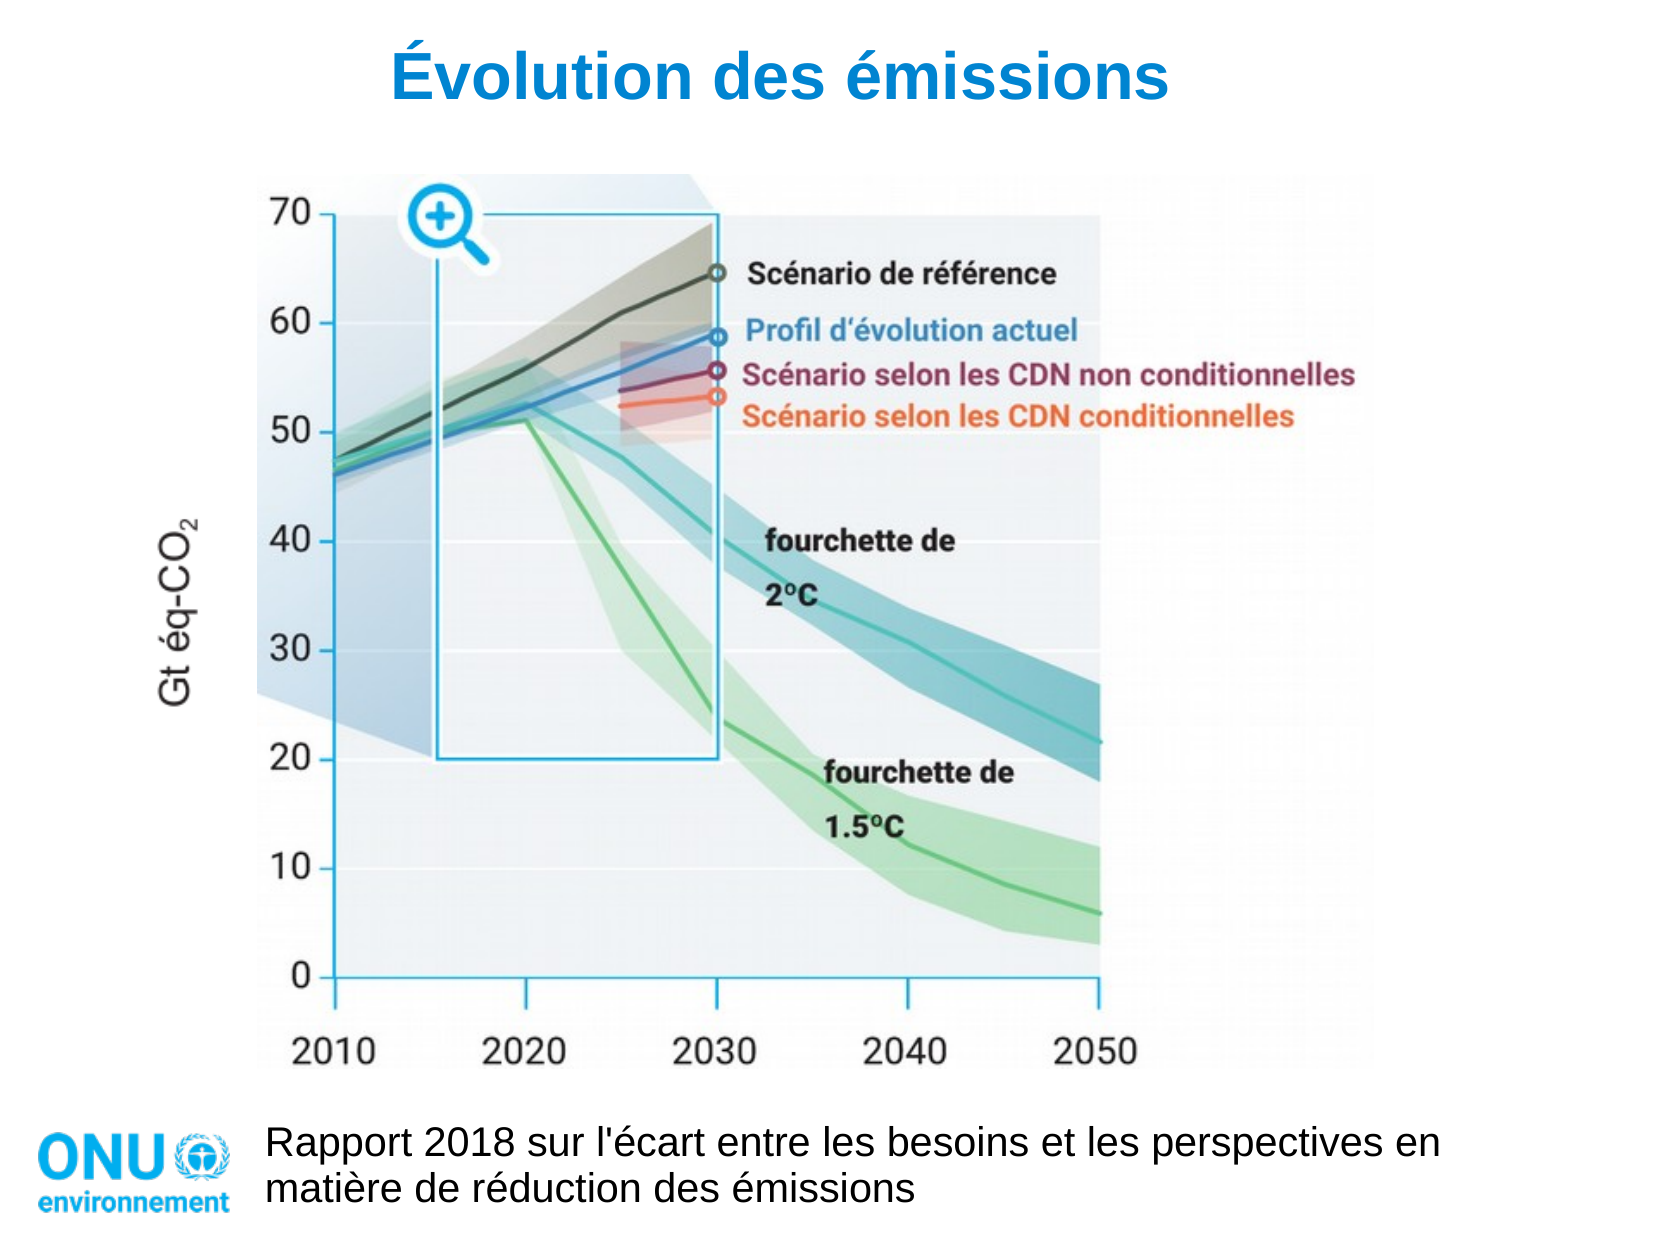

Évolution des émissions
Rapport 2018 sur l'écart entre les besoins et les perspectives en matière de réduction des émissions